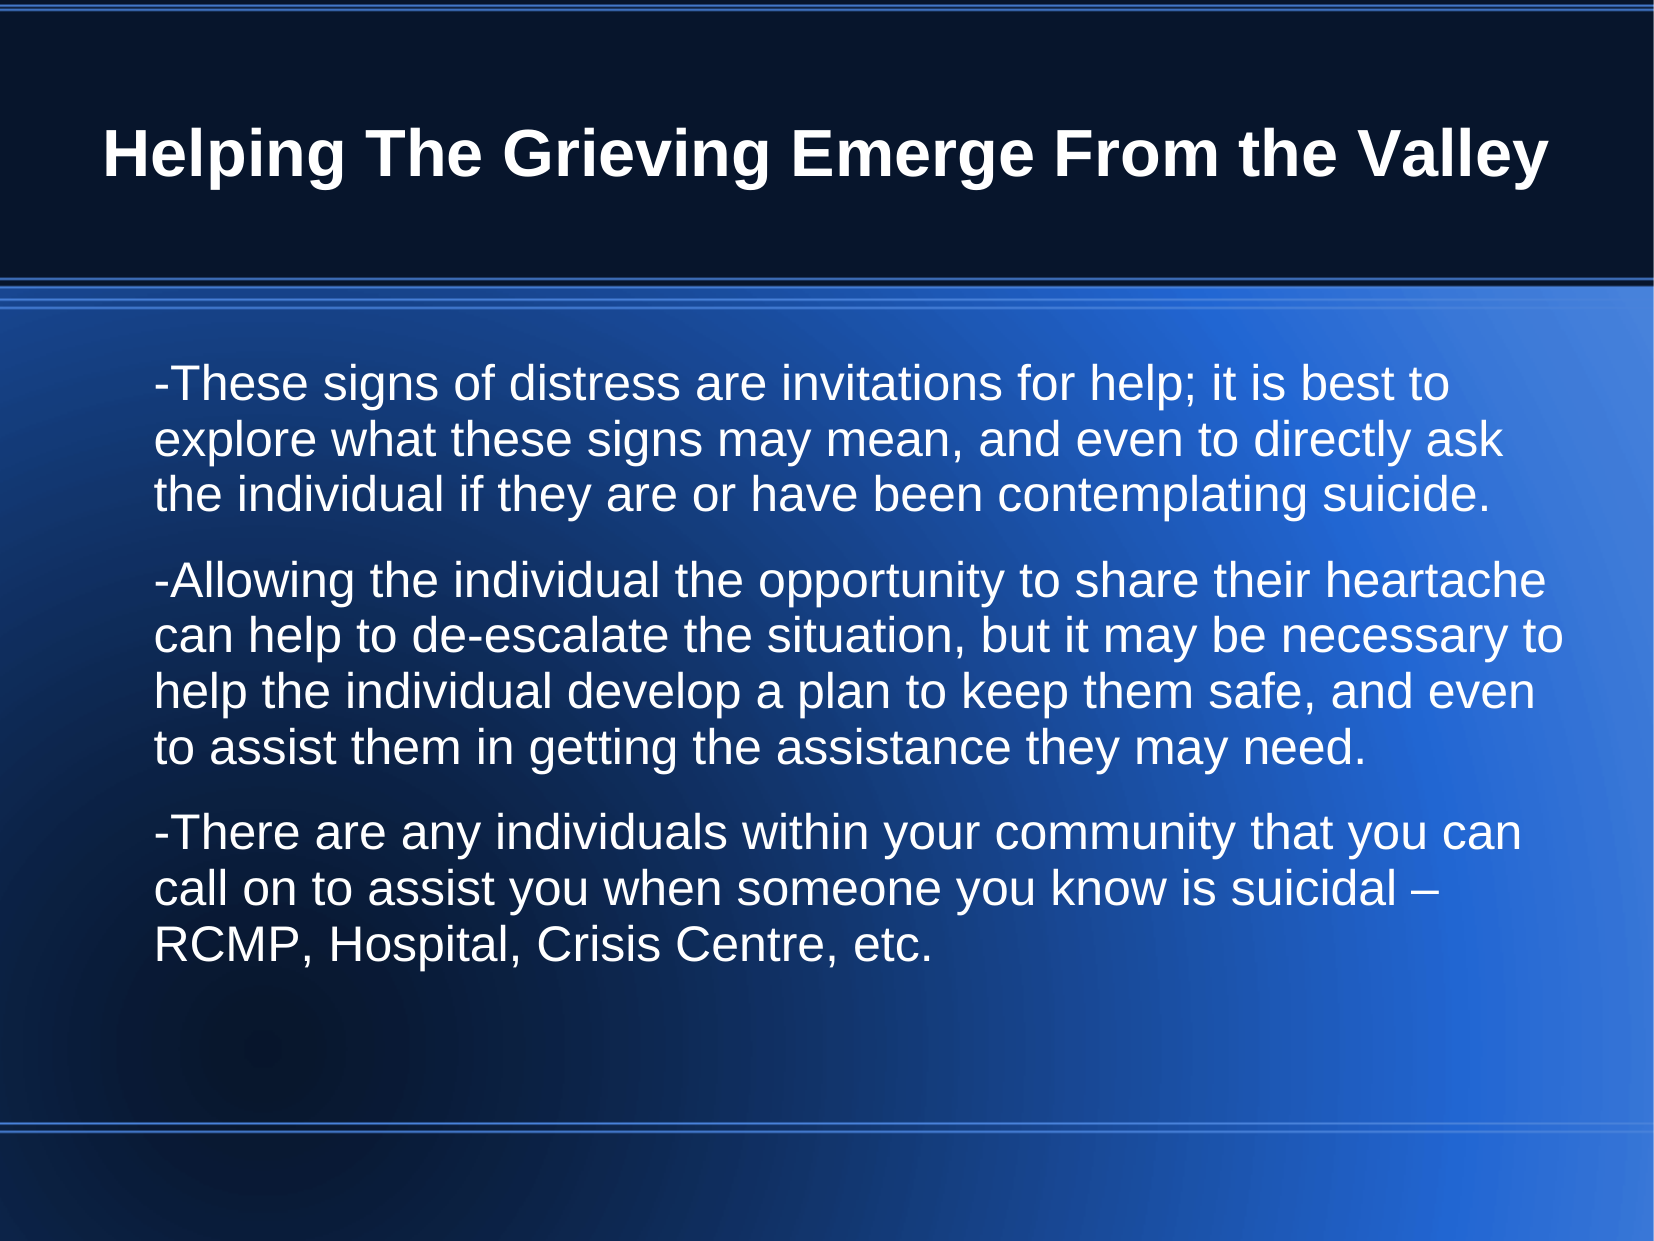

# Helping The Grieving Emerge From the Valley
-These signs of distress are invitations for help; it is best to explore what these signs may mean, and even to directly ask the individual if they are or have been contemplating suicide.
-Allowing the individual the opportunity to share their heartache can help to de-escalate the situation, but it may be necessary to help the individual develop a plan to keep them safe, and even to assist them in getting the assistance they may need.
-There are any individuals within your community that you can call on to assist you when someone you know is suicidal –RCMP, Hospital, Crisis Centre, etc.